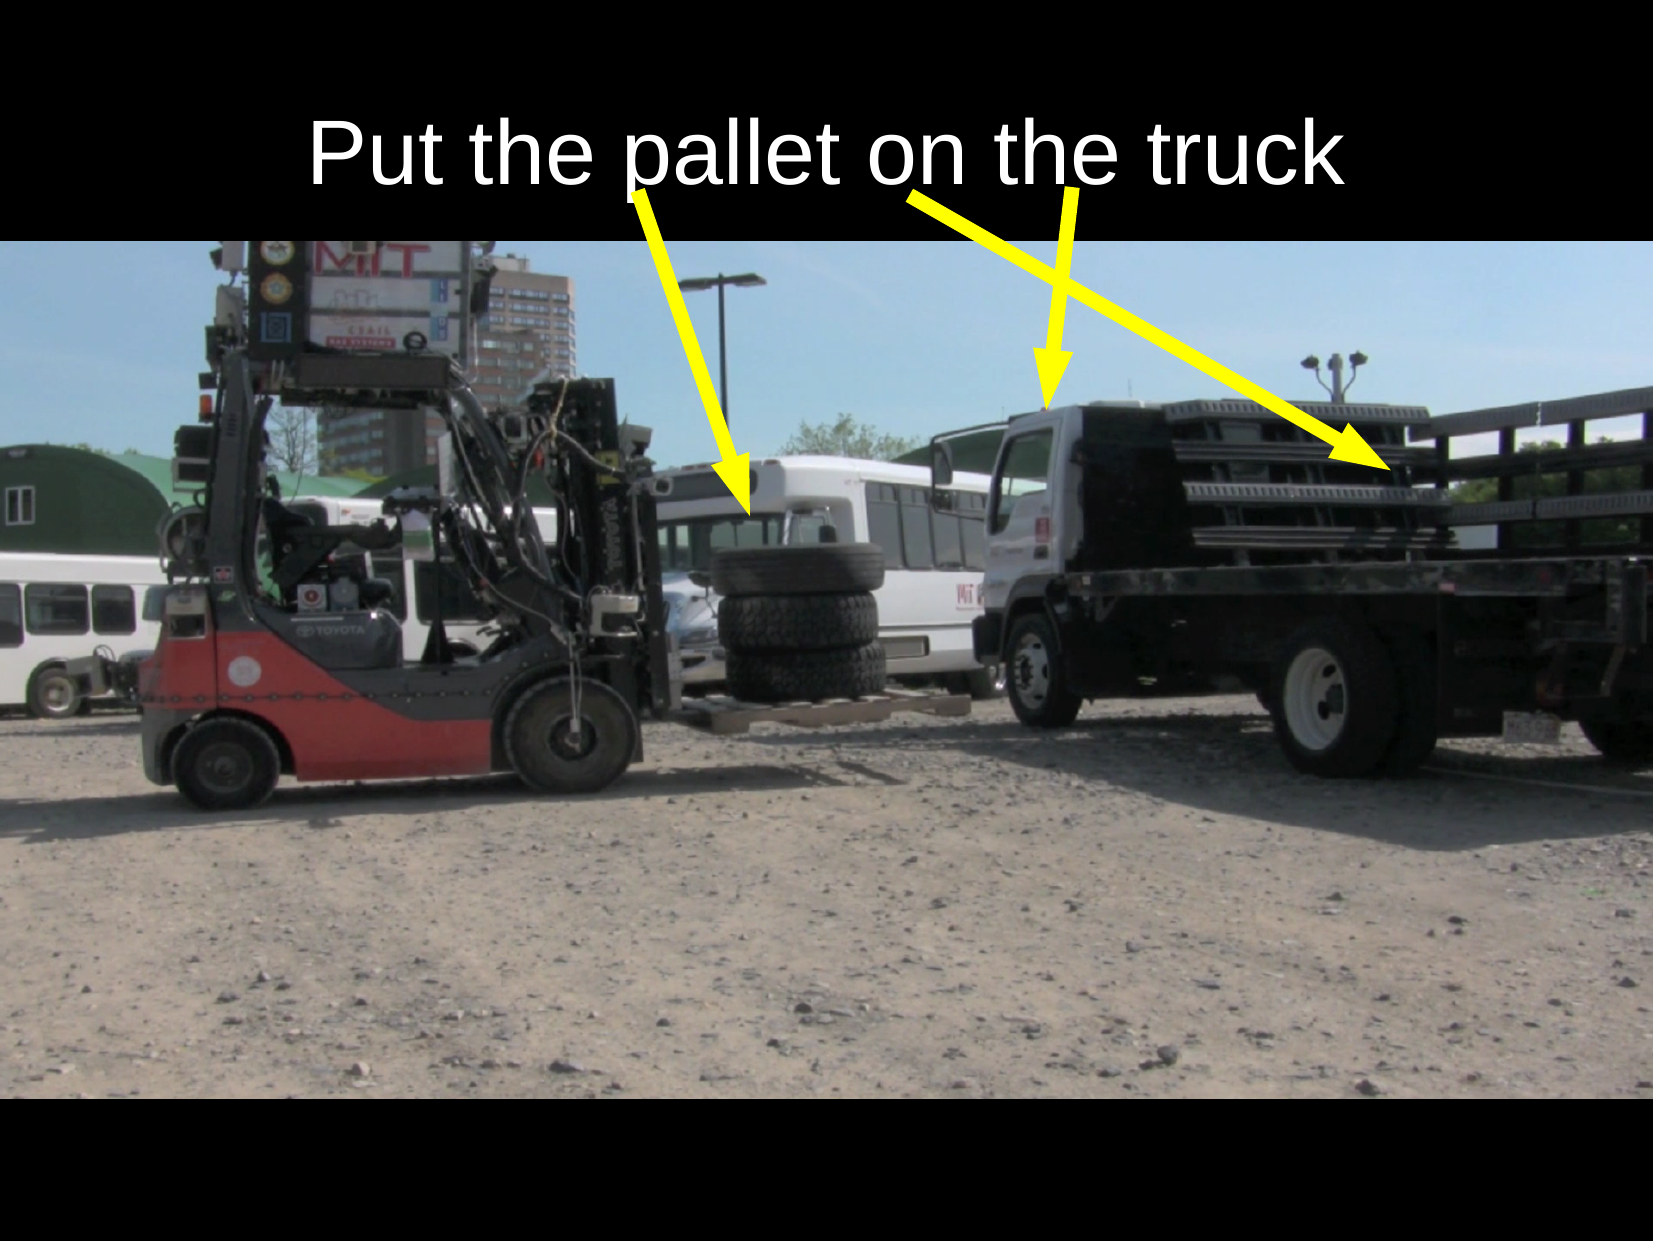

# Put the pallet on the truck